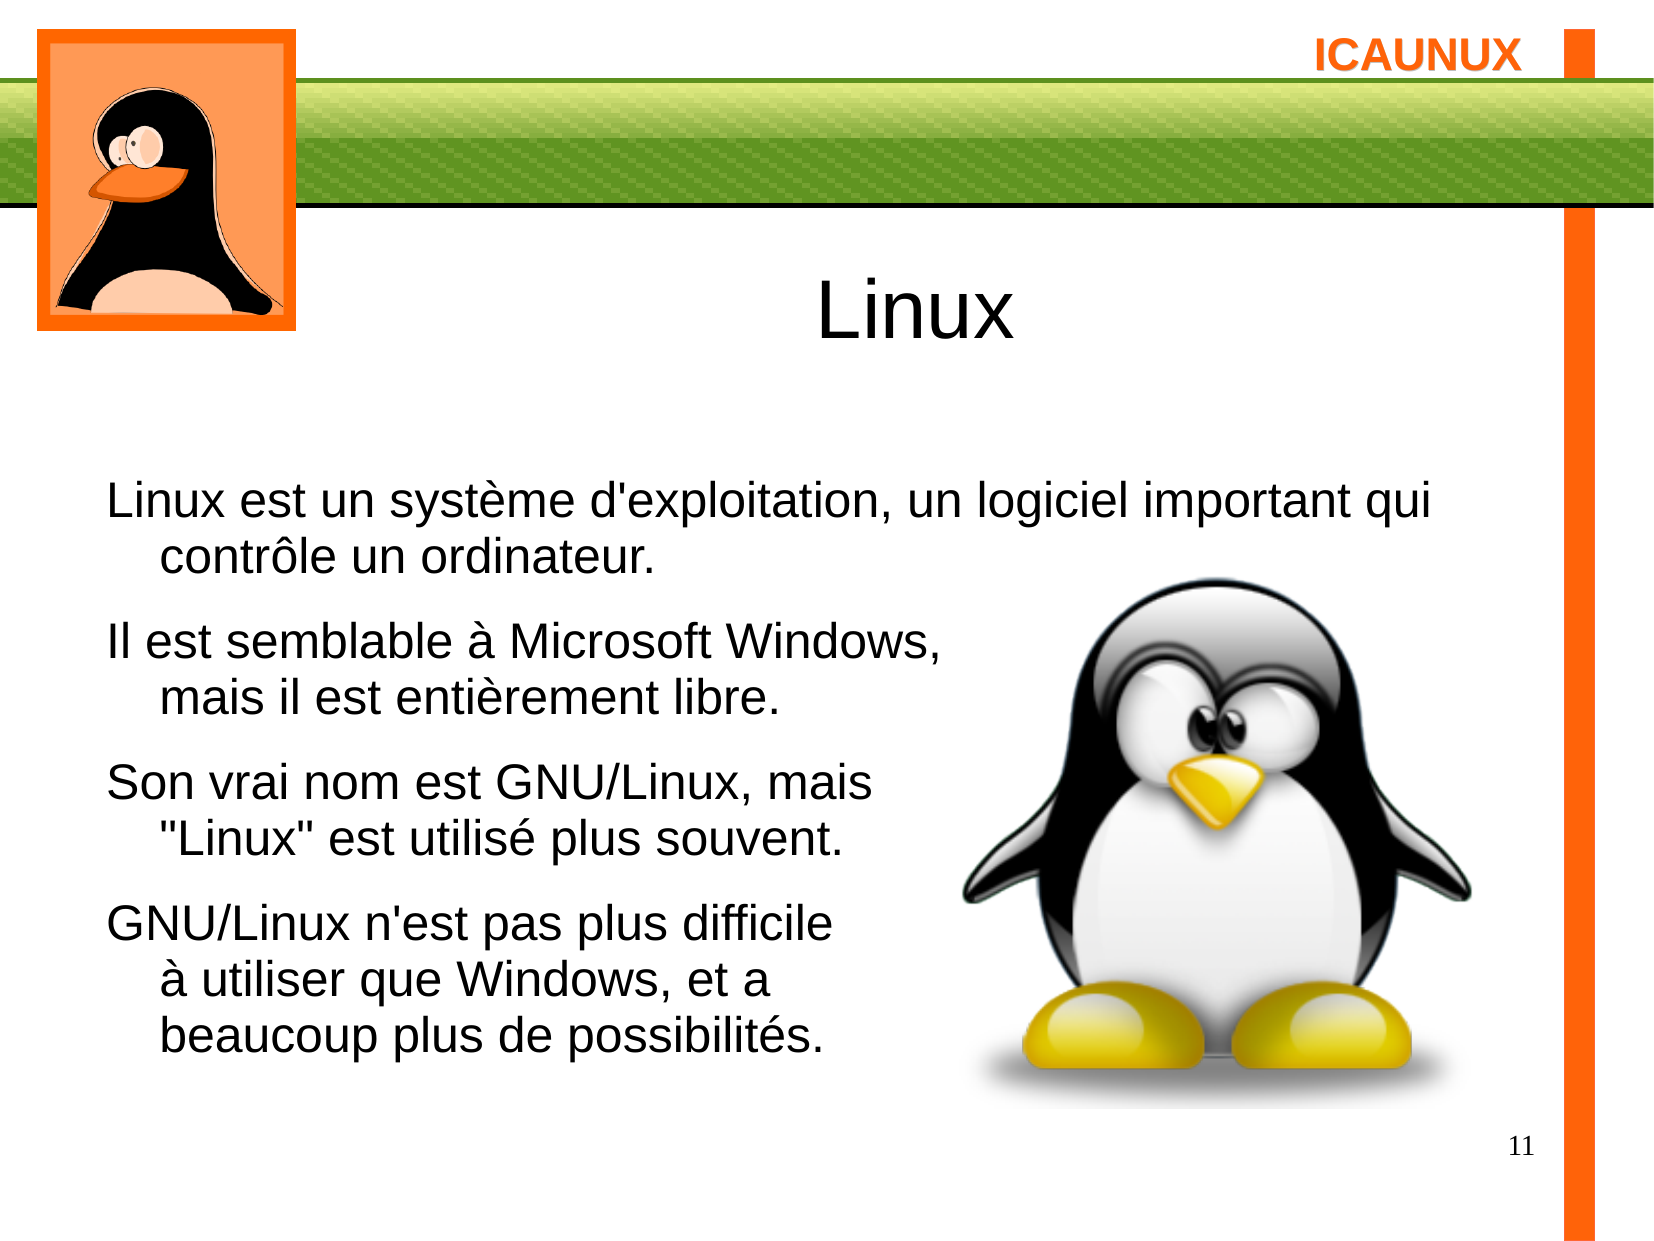

# Linux
Linux est un système d'exploitation, un logiciel important qui contrôle un ordinateur.
Il est semblable à Microsoft Windows,
mais il est entièrement libre.
Son vrai nom est GNU/Linux, mais
"Linux" est utilisé plus souvent.
GNU/Linux n'est pas plus difficile
à utiliser que Windows, et a
beaucoup plus de possibilités.
11